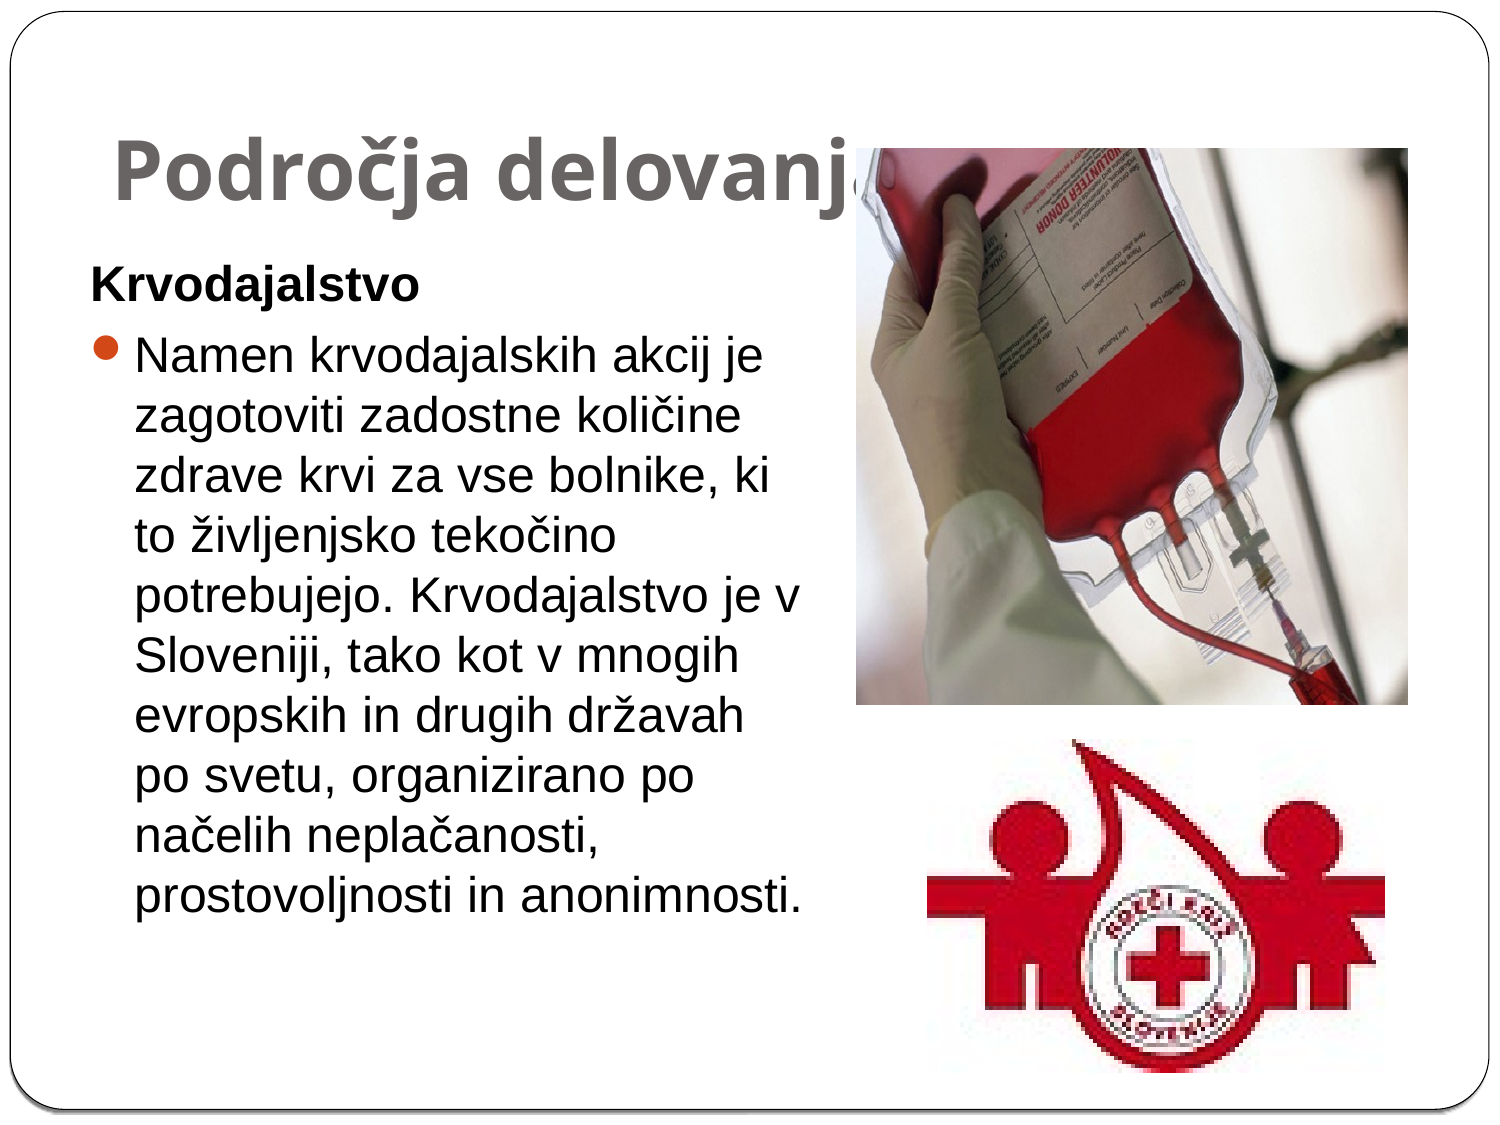

Področja delovanja:
# Krvodajalstvo
Namen krvodajalskih akcij je zagotoviti zadostne količine zdrave krvi za vse bolnike, ki to življenjsko tekočino potrebujejo. Krvodajalstvo je v Sloveniji, tako kot v mnogih evropskih in drugih državah po svetu, organizirano po načelih neplačanosti, prostovoljnosti in anonimnosti.